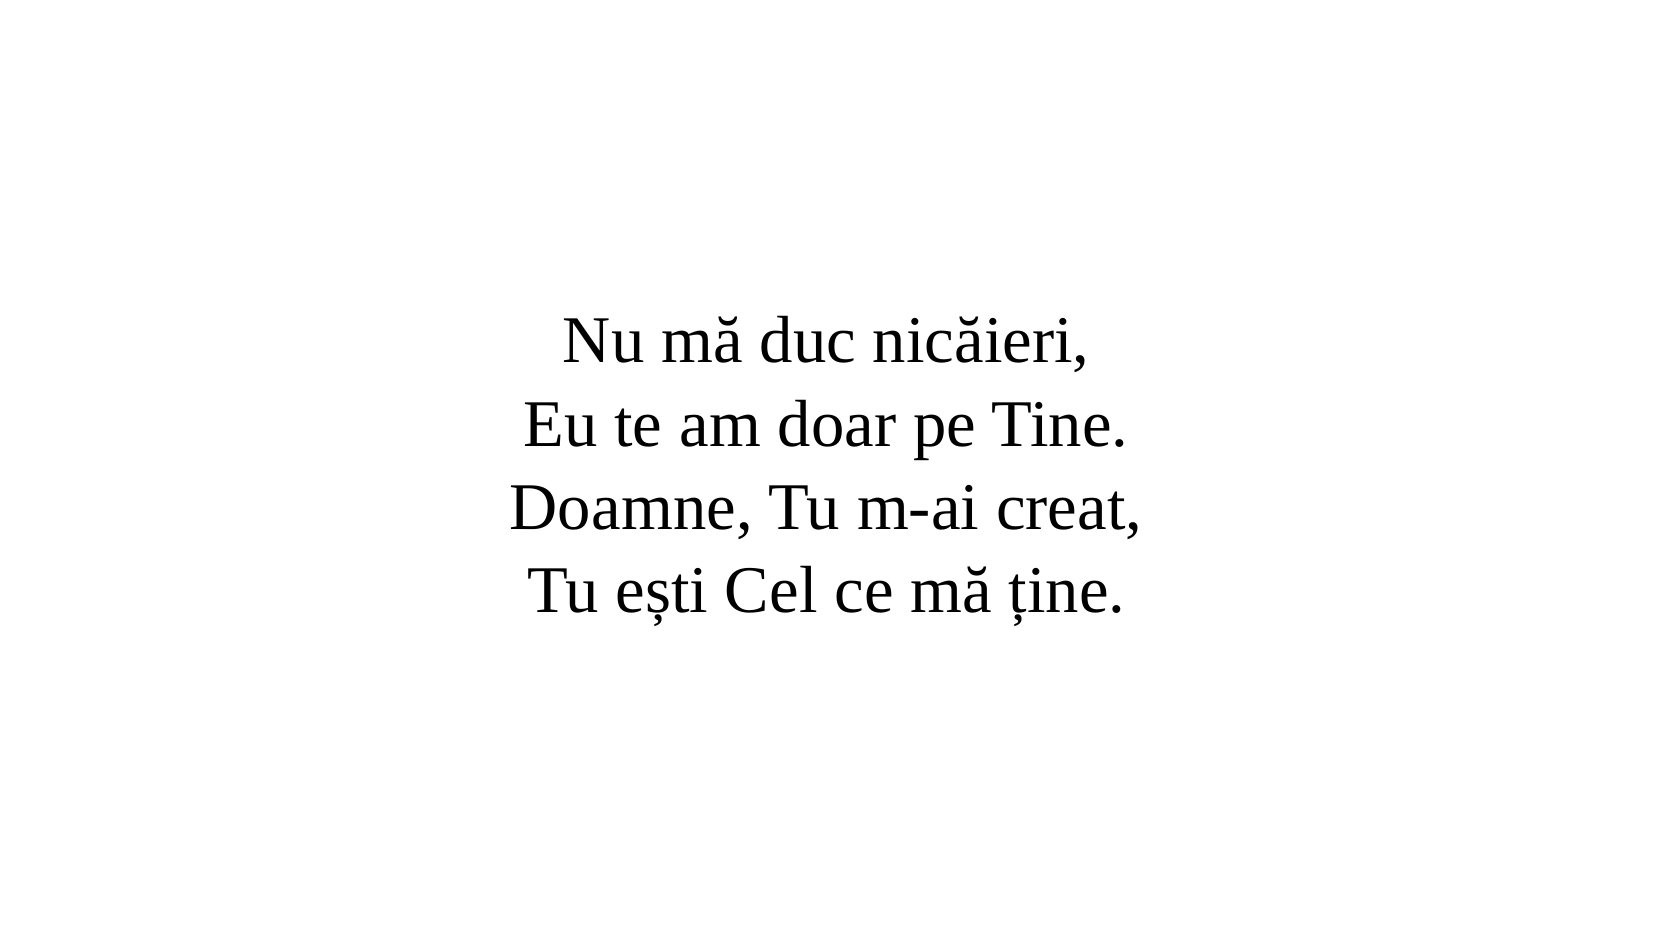

# Nu mă duc nicăieri,
Eu te am doar pe Tine.
Doamne, Tu m-ai creat,
Tu ești Cel ce mă ține.